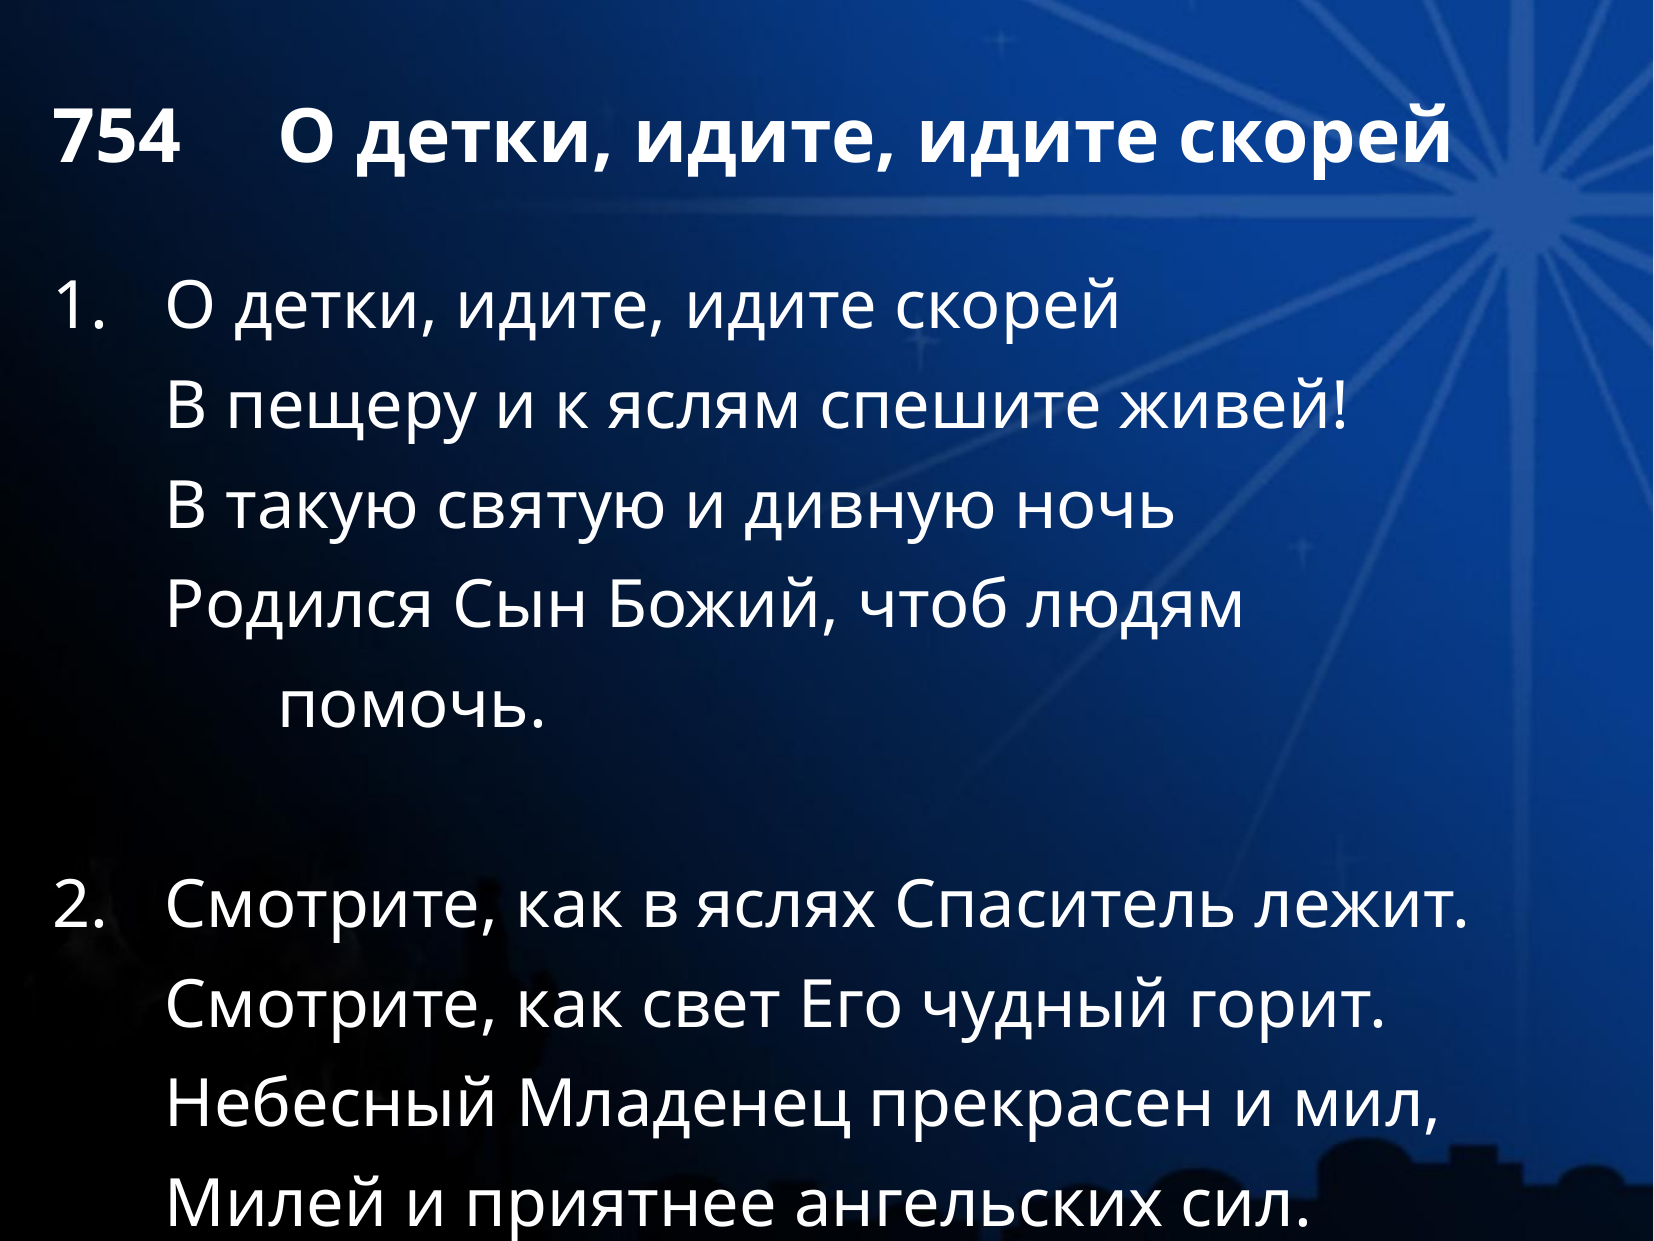

754	О детки, идите, идите скорей
1.	О детки, идите, идите скорей
	В пещеру и к яслям спешите живей!
	В такую святую и дивную ночь
	Родился Сын Божий, чтоб людям
		помочь.
2.	Смотрите, как в яслях Спаситель лежит.
	Смотрите, как свет Его чудный горит.
	Небесный Младенец прекрасен и мил,
	Милей и приятнее ангельских сил.